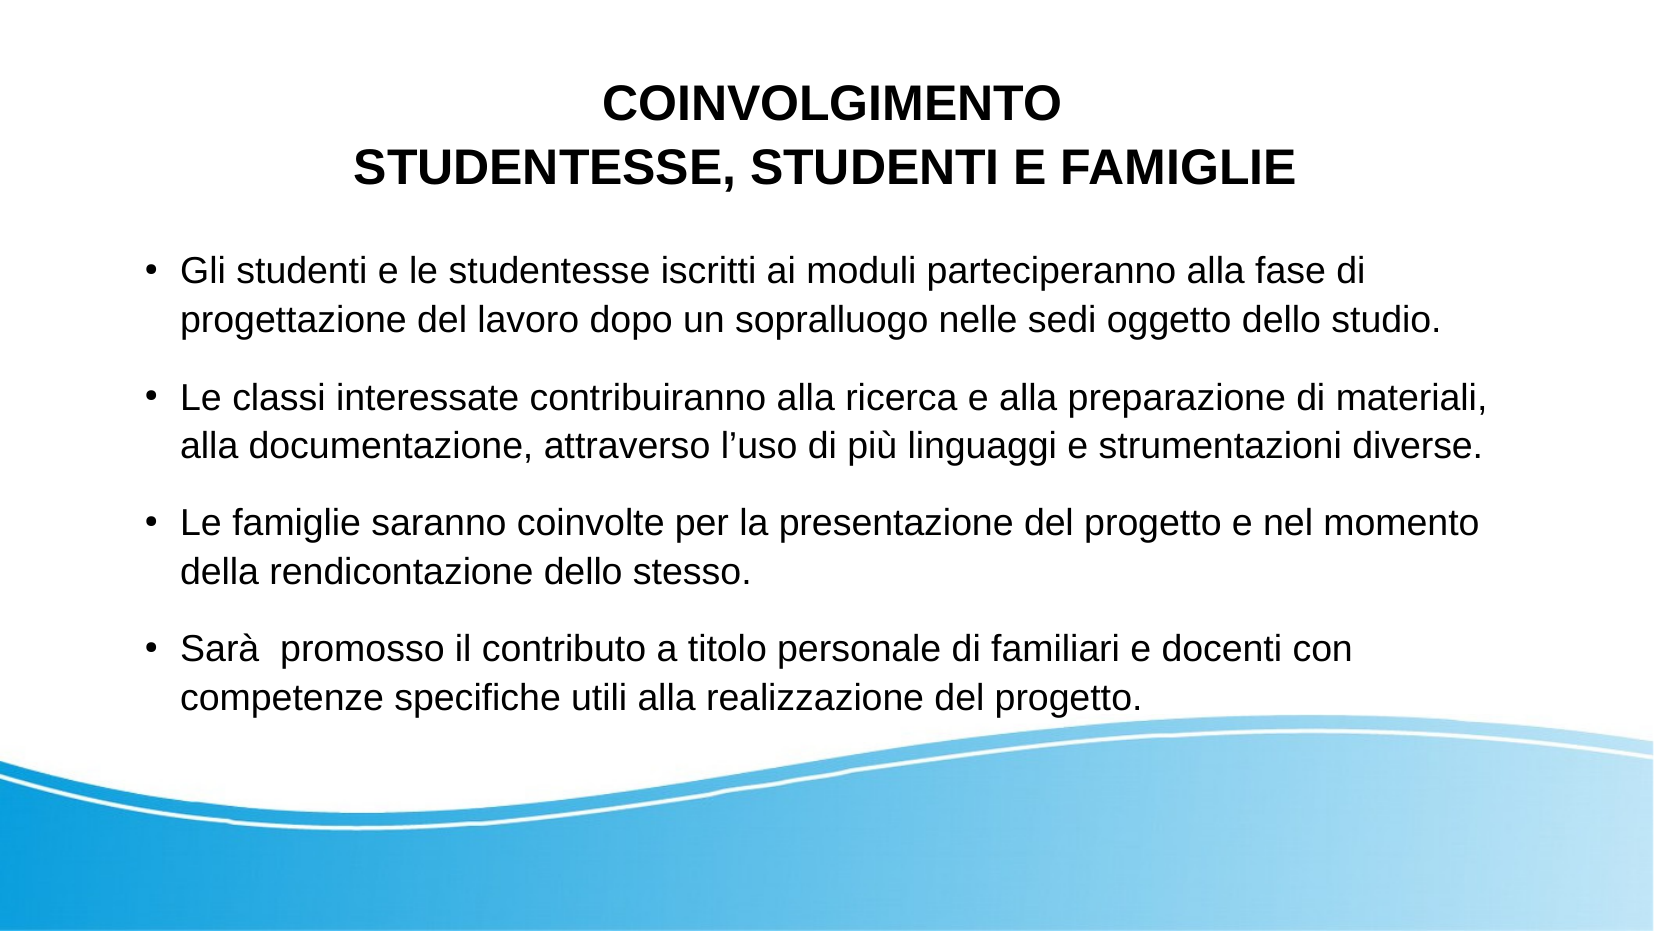

COINVOLGIMENTO
STUDENTESSE, STUDENTI E FAMIGLIE
Gli studenti e le studentesse iscritti ai moduli parteciperanno alla fase di progettazione del lavoro dopo un sopralluogo nelle sedi oggetto dello studio.
Le classi interessate contribuiranno alla ricerca e alla preparazione di materiali, alla documentazione, attraverso l’uso di più linguaggi e strumentazioni diverse.
Le famiglie saranno coinvolte per la presentazione del progetto e nel momento della rendicontazione dello stesso.
Sarà promosso il contributo a titolo personale di familiari e docenti con competenze specifiche utili alla realizzazione del progetto.